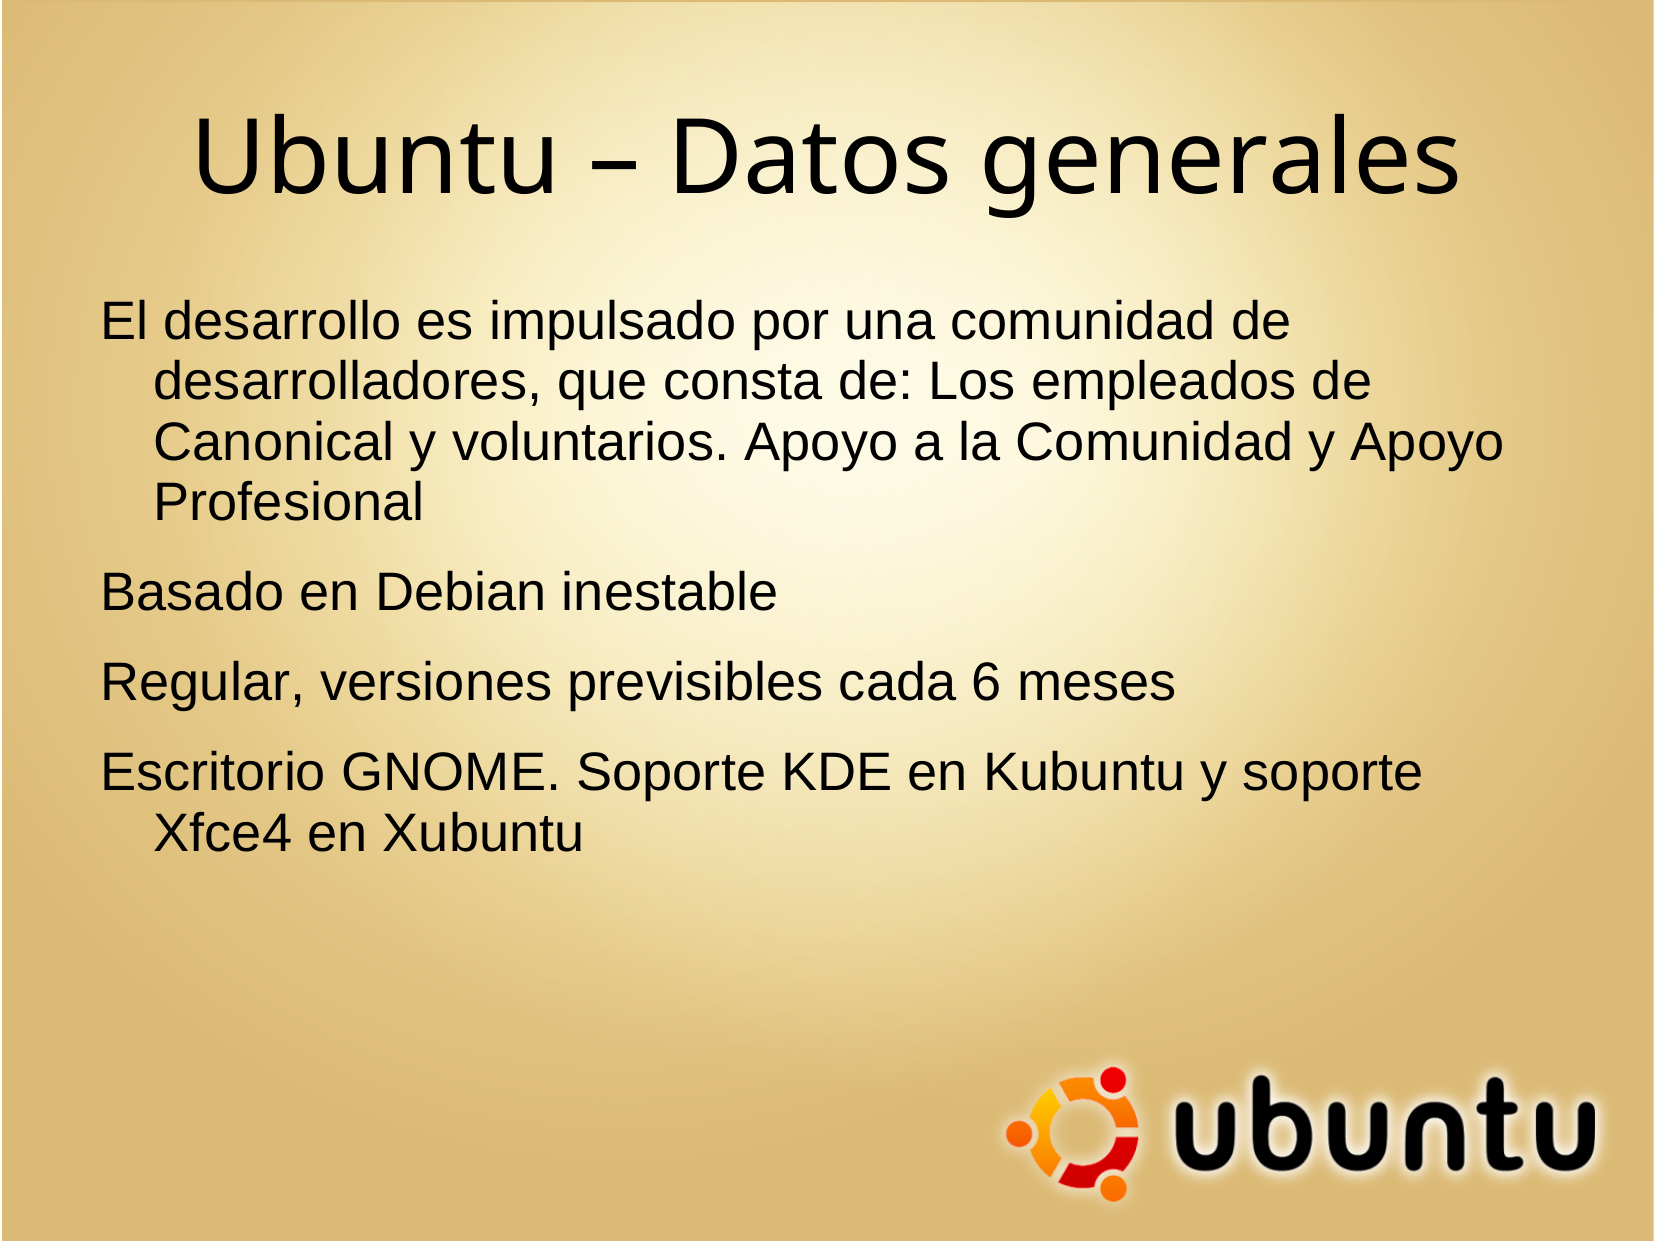

# Ubuntu – Datos generales
El desarrollo es impulsado por una comunidad de desarrolladores, que consta de: Los empleados de Canonical y voluntarios. Apoyo a la Comunidad y Apoyo Profesional
Basado en Debian inestable
Regular, versiones previsibles cada 6 meses
Escritorio GNOME. Soporte KDE en Kubuntu y soporte Xfce4 en Xubuntu